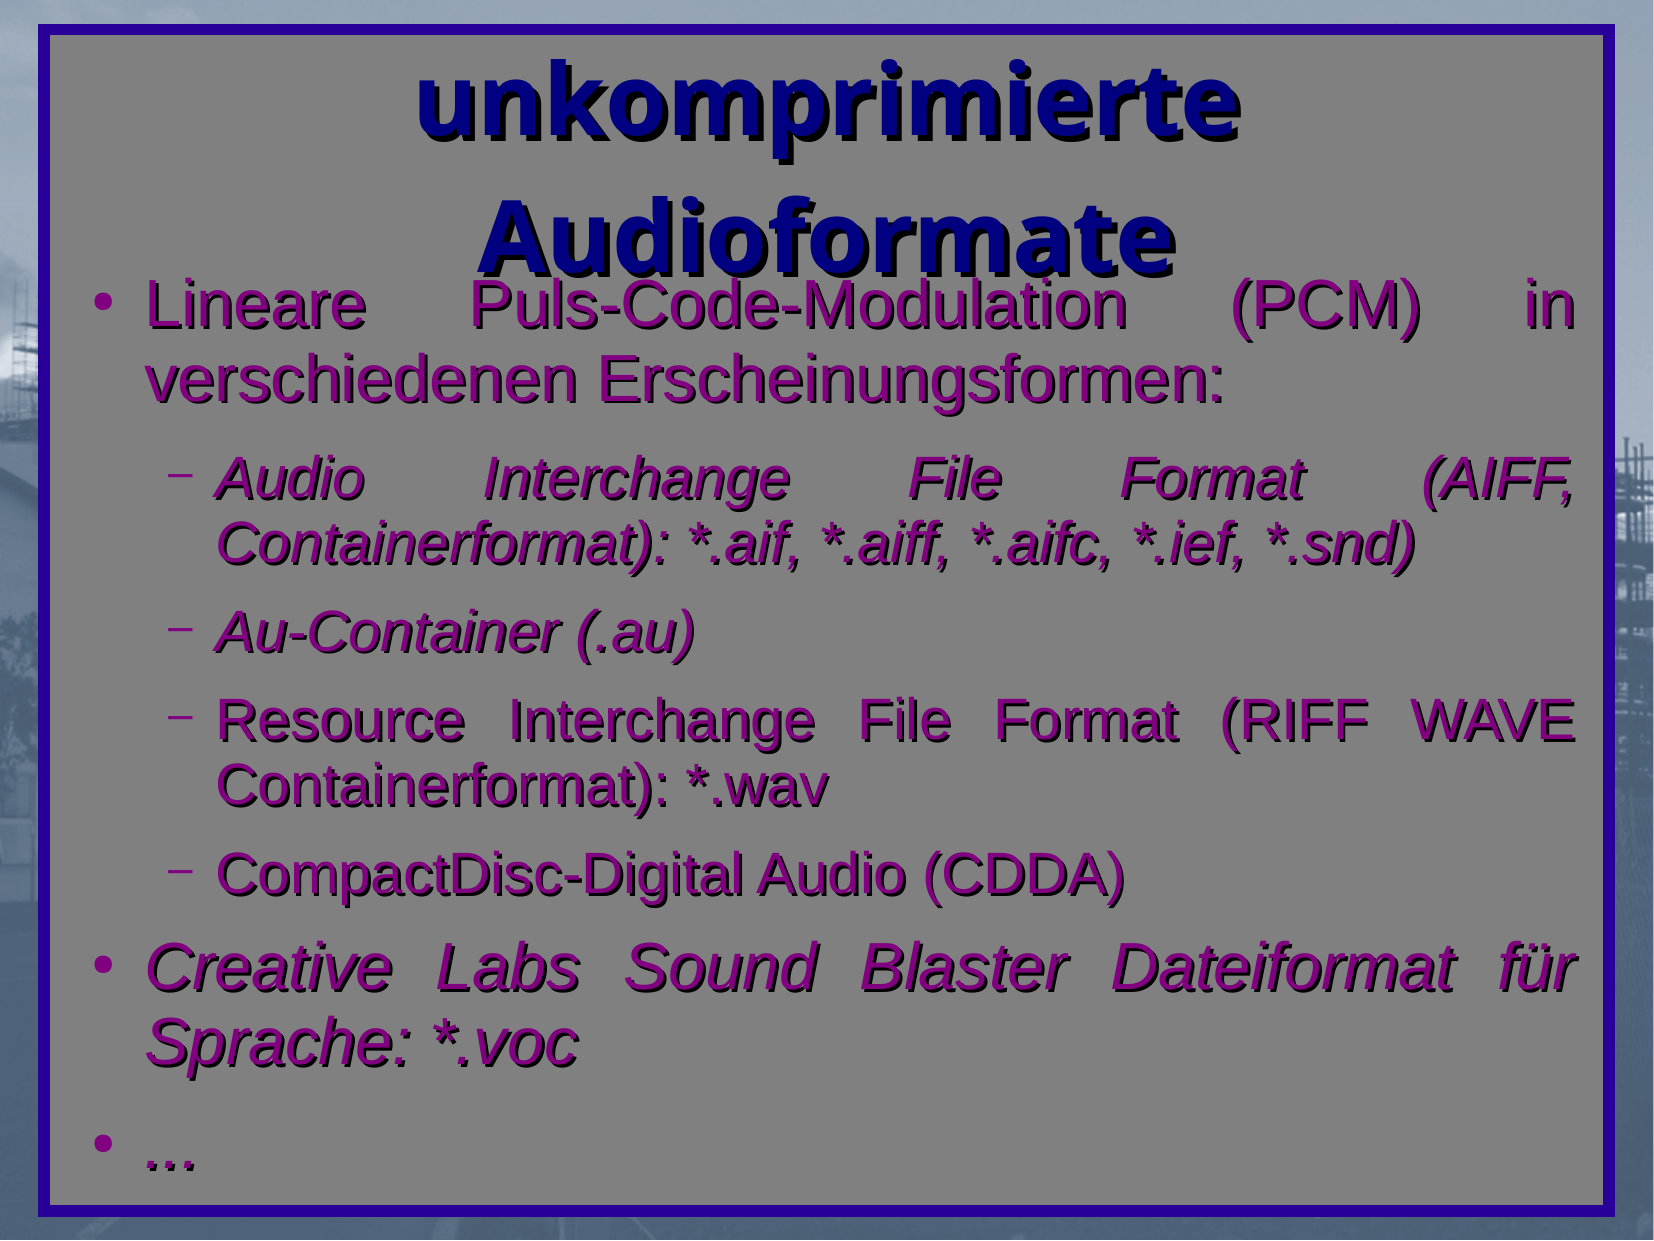

# unkomprimierte Audioformate
Lineare Puls-Code-Modulation (PCM) in verschiedenen Erscheinungsformen:
Audio Interchange File Format (AIFF, Containerformat): *.aif, *.aiff, *.aifc, *.ief, *.snd)
Au-Container (.au)
Resource Interchange File Format (RIFF WAVE Containerformat): *.wav
CompactDisc-Digital Audio (CDDA)
Creative Labs Sound Blaster Dateiformat für Sprache: *.voc
...